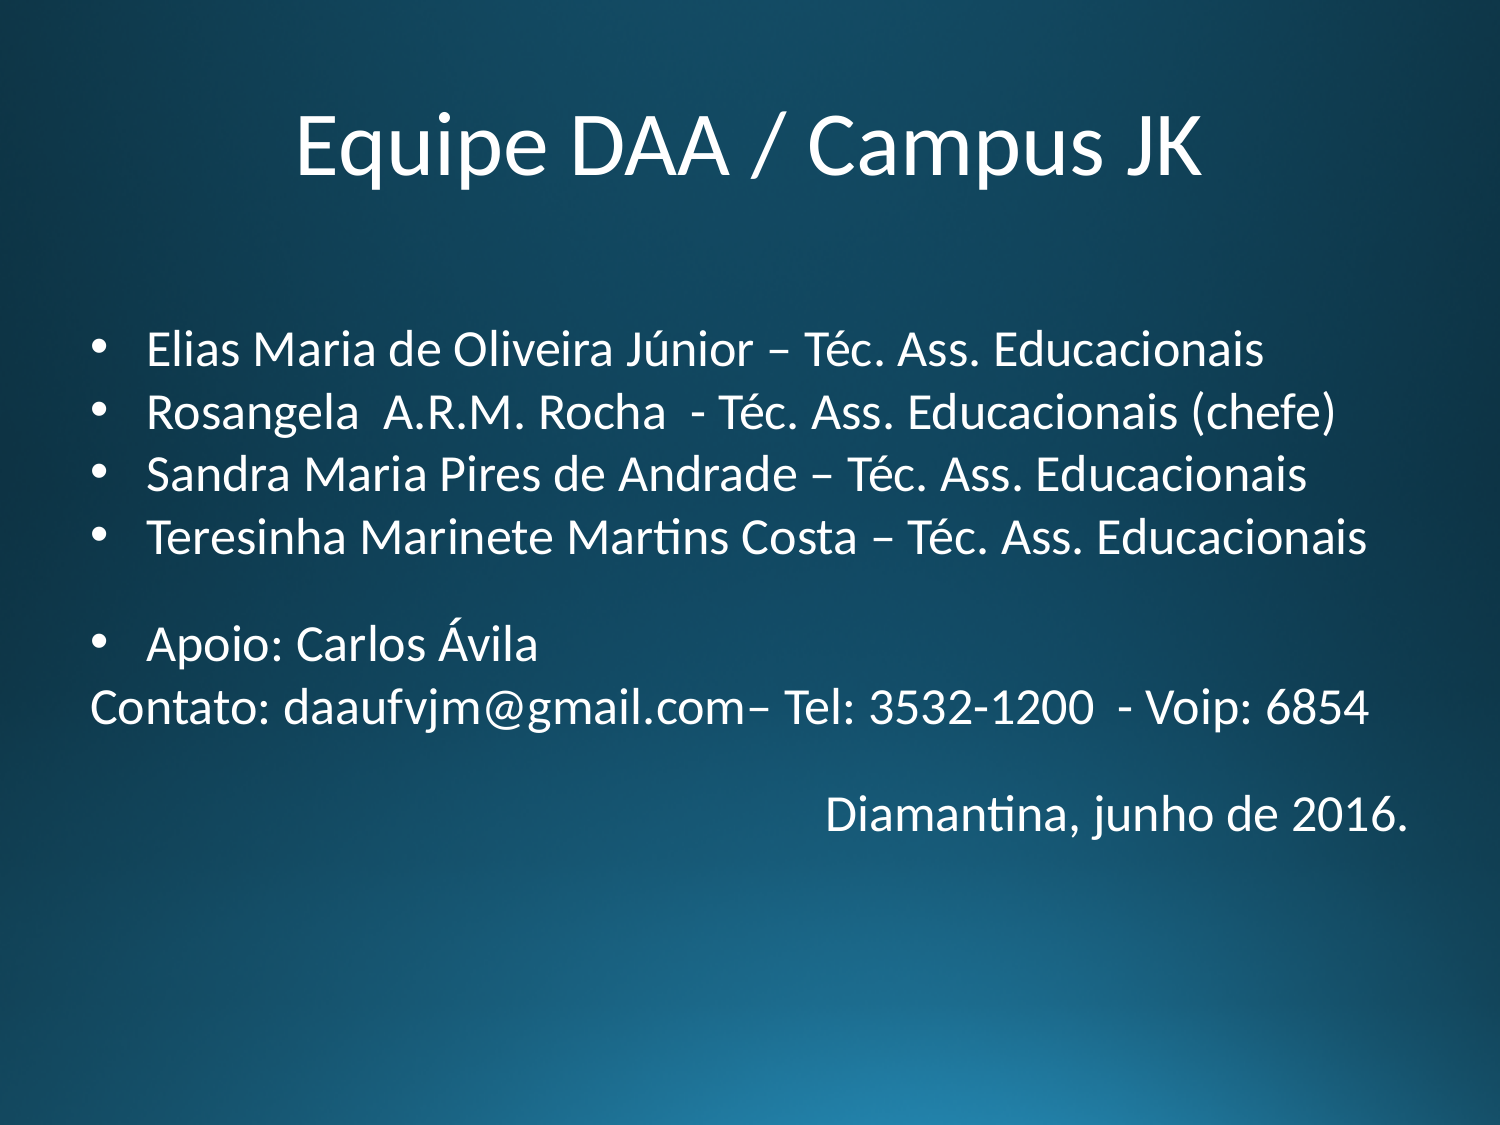

Equipe DAA / Campus JK
Elias Maria de Oliveira Júnior – Téc. Ass. Educacionais
Rosangela A.R.M. Rocha - Téc. Ass. Educacionais (chefe)
Sandra Maria Pires de Andrade – Téc. Ass. Educacionais
Teresinha Marinete Martins Costa – Téc. Ass. Educacionais
Apoio: Carlos Ávila
Contato: daaufvjm@gmail.com– Tel: 3532-1200 - Voip: 6854
Diamantina, junho de 2016.